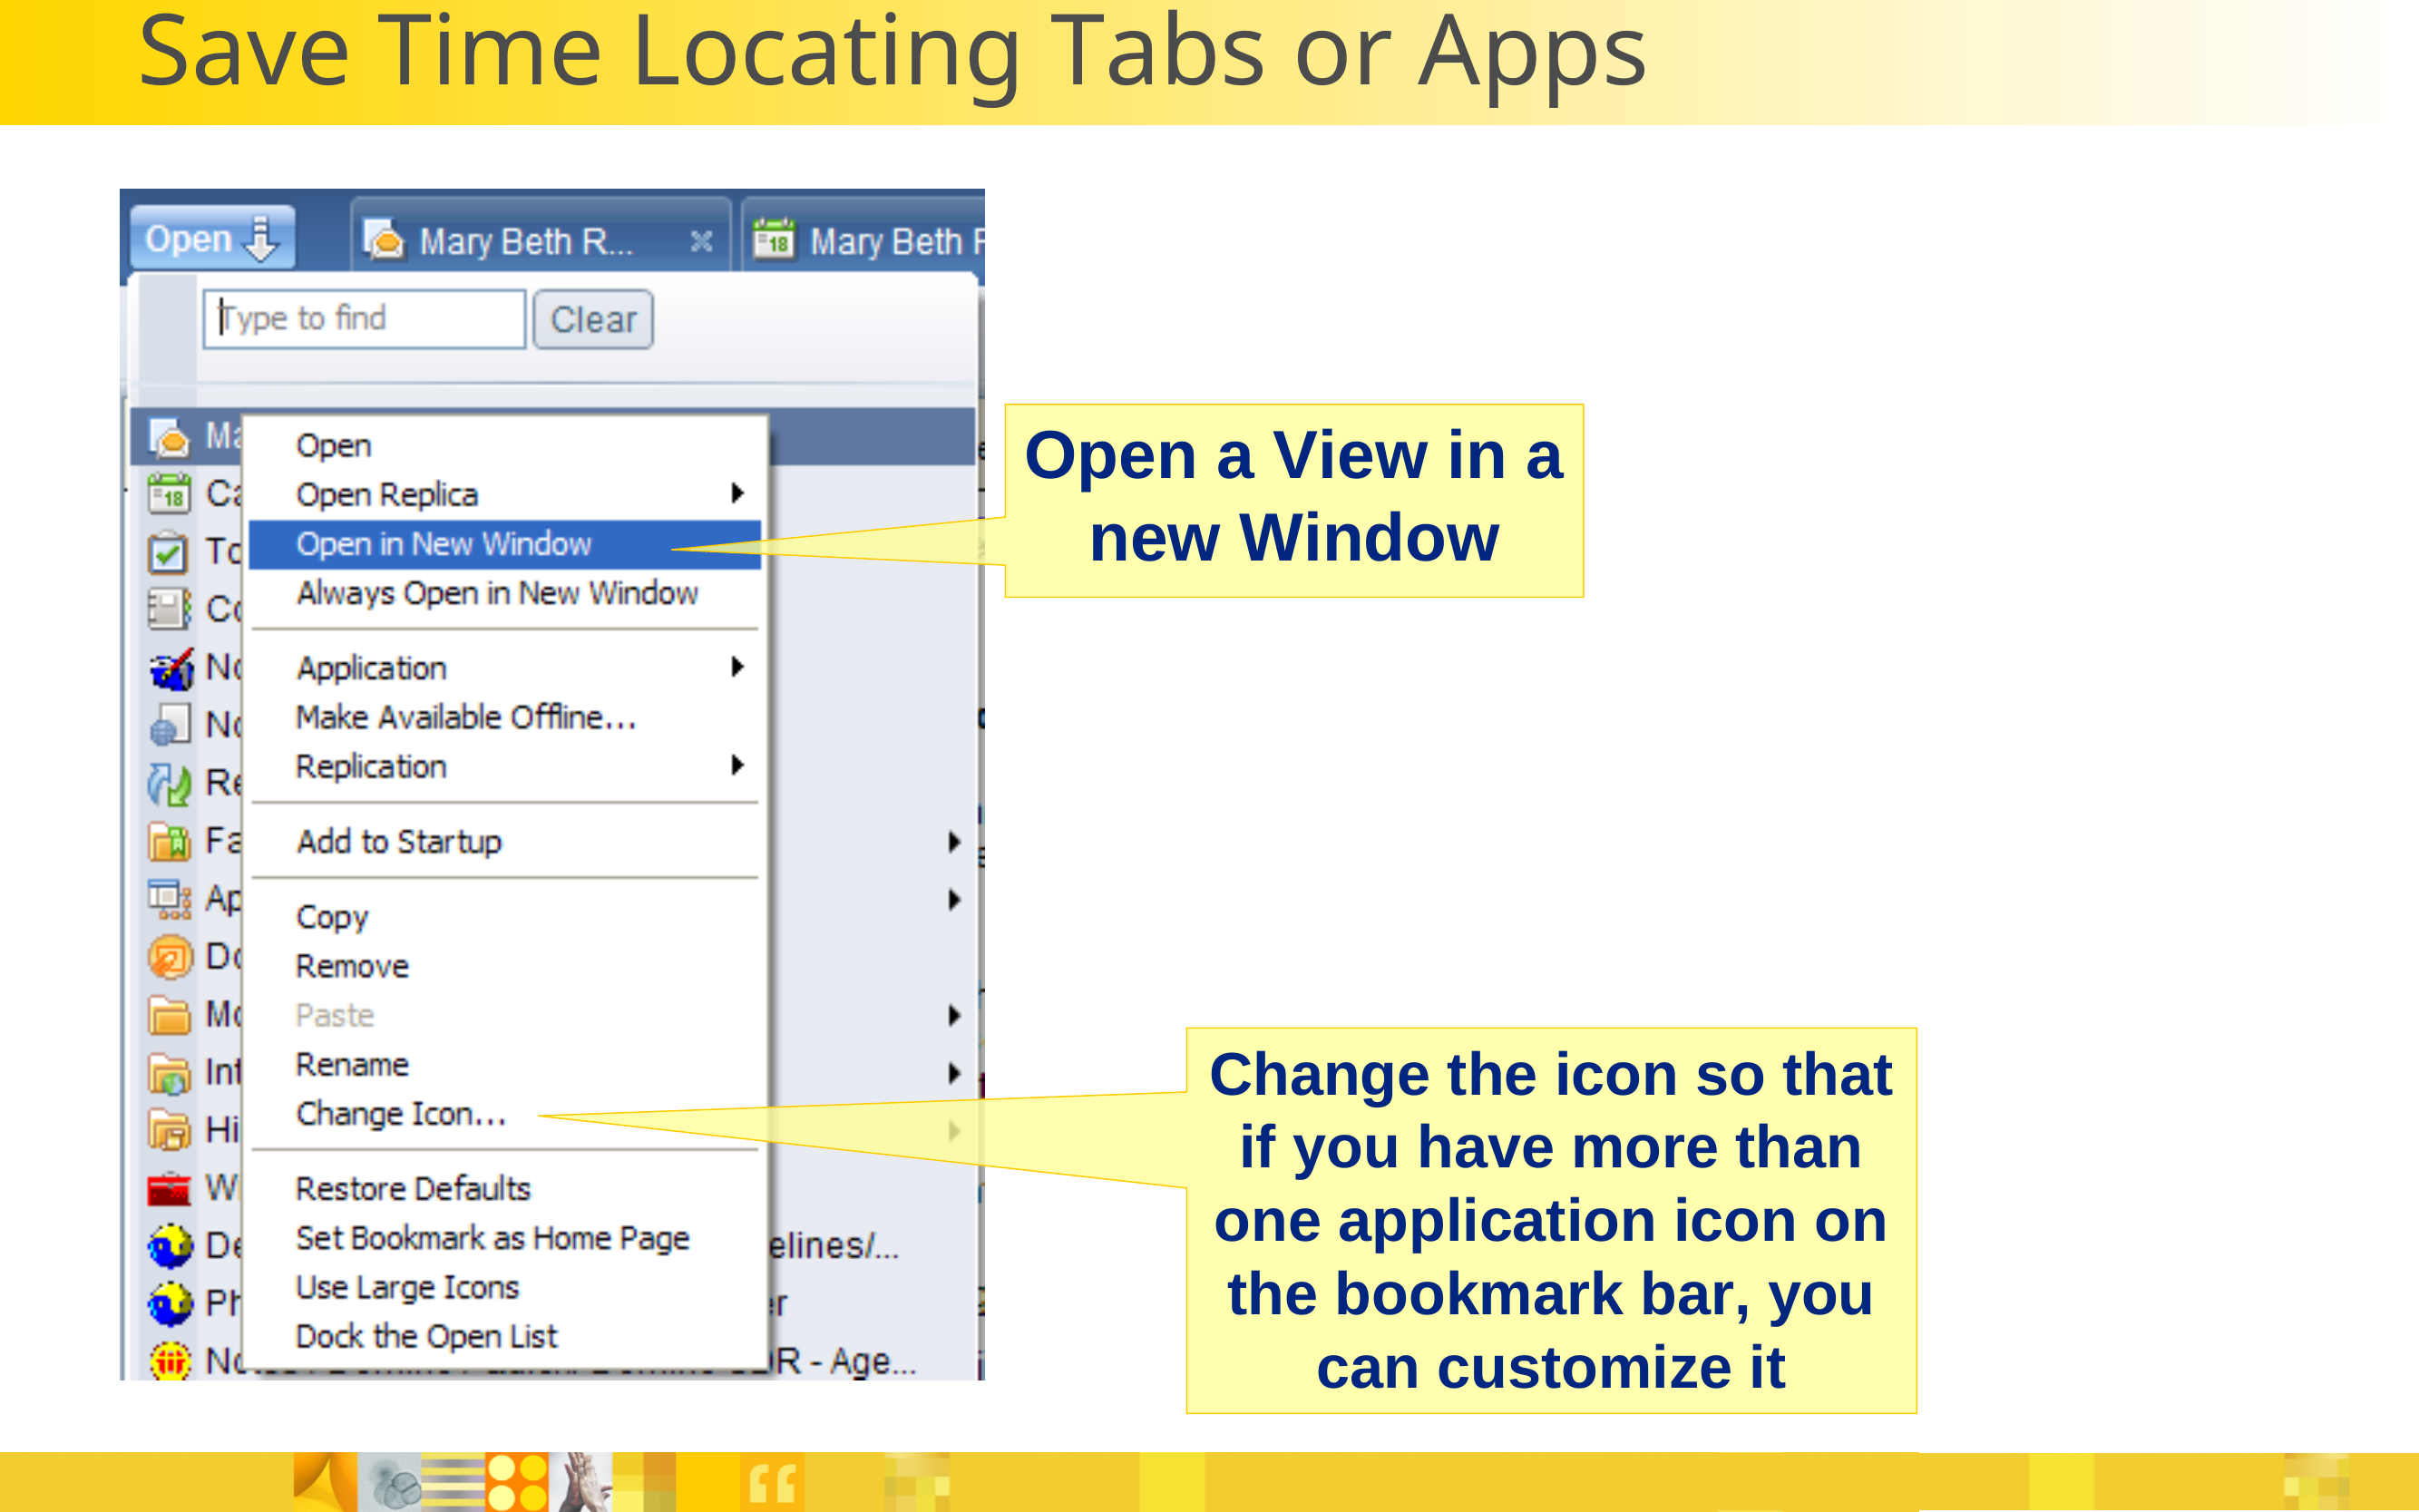

# Save Time Locating Tabs or Apps
Open a View in a new Window
Change the icon so that if you have more than one application icon on the bookmark bar, you can customize it